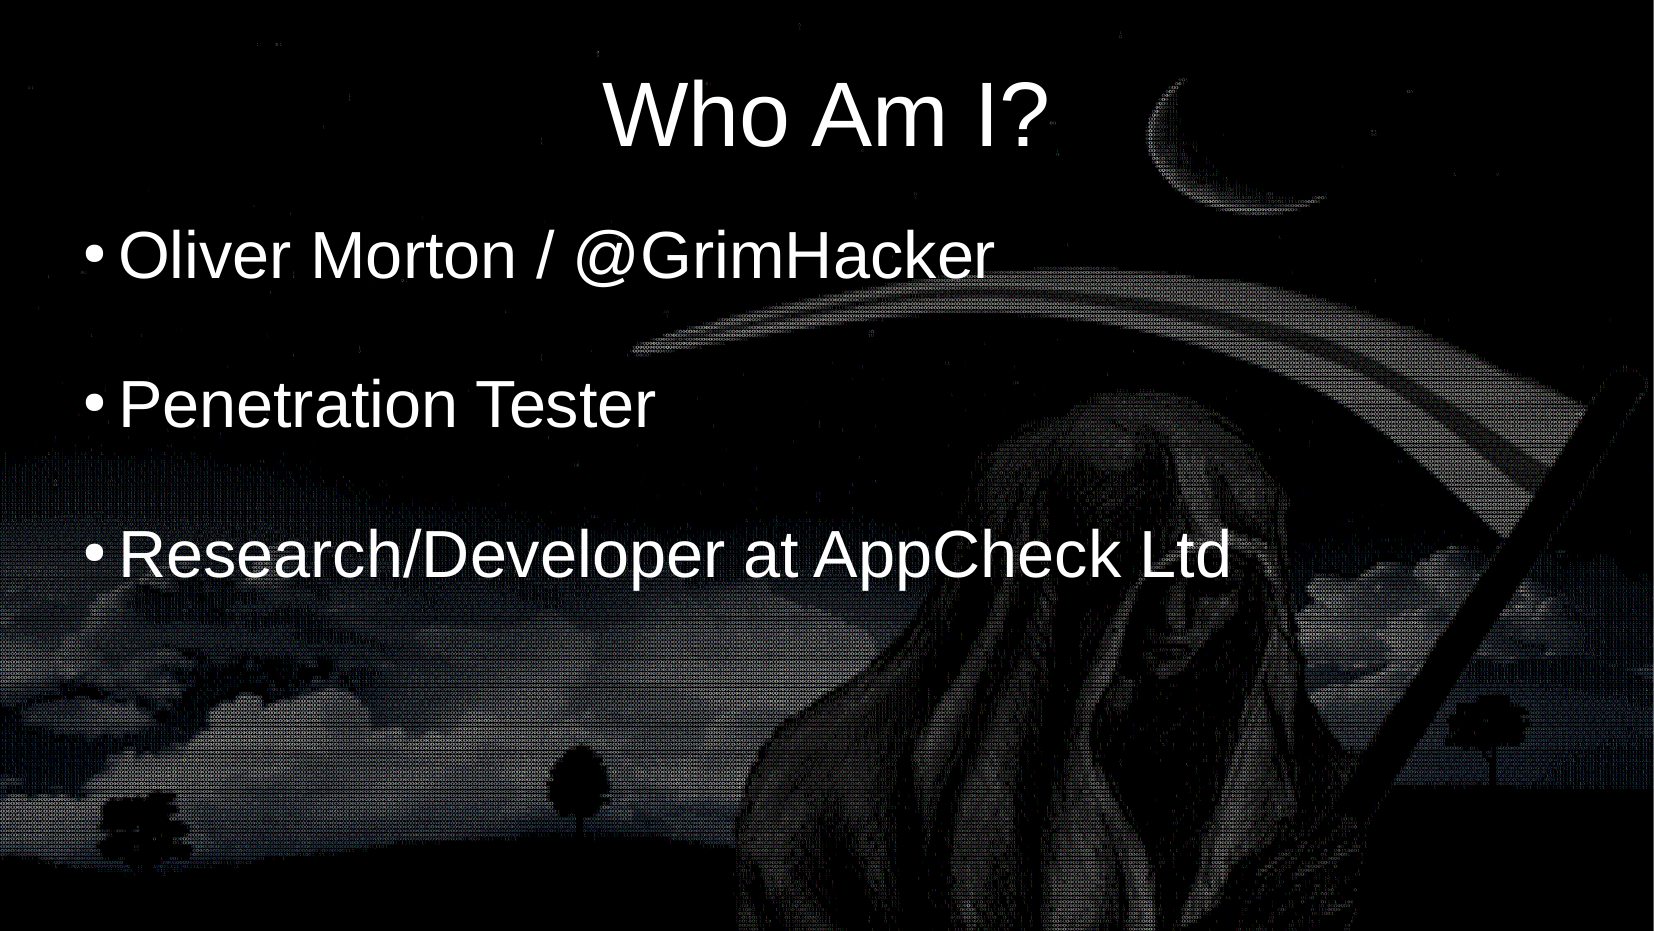

# Who Am I?
Oliver Morton / @GrimHacker
Penetration Tester
Research/Developer at AppCheck Ltd